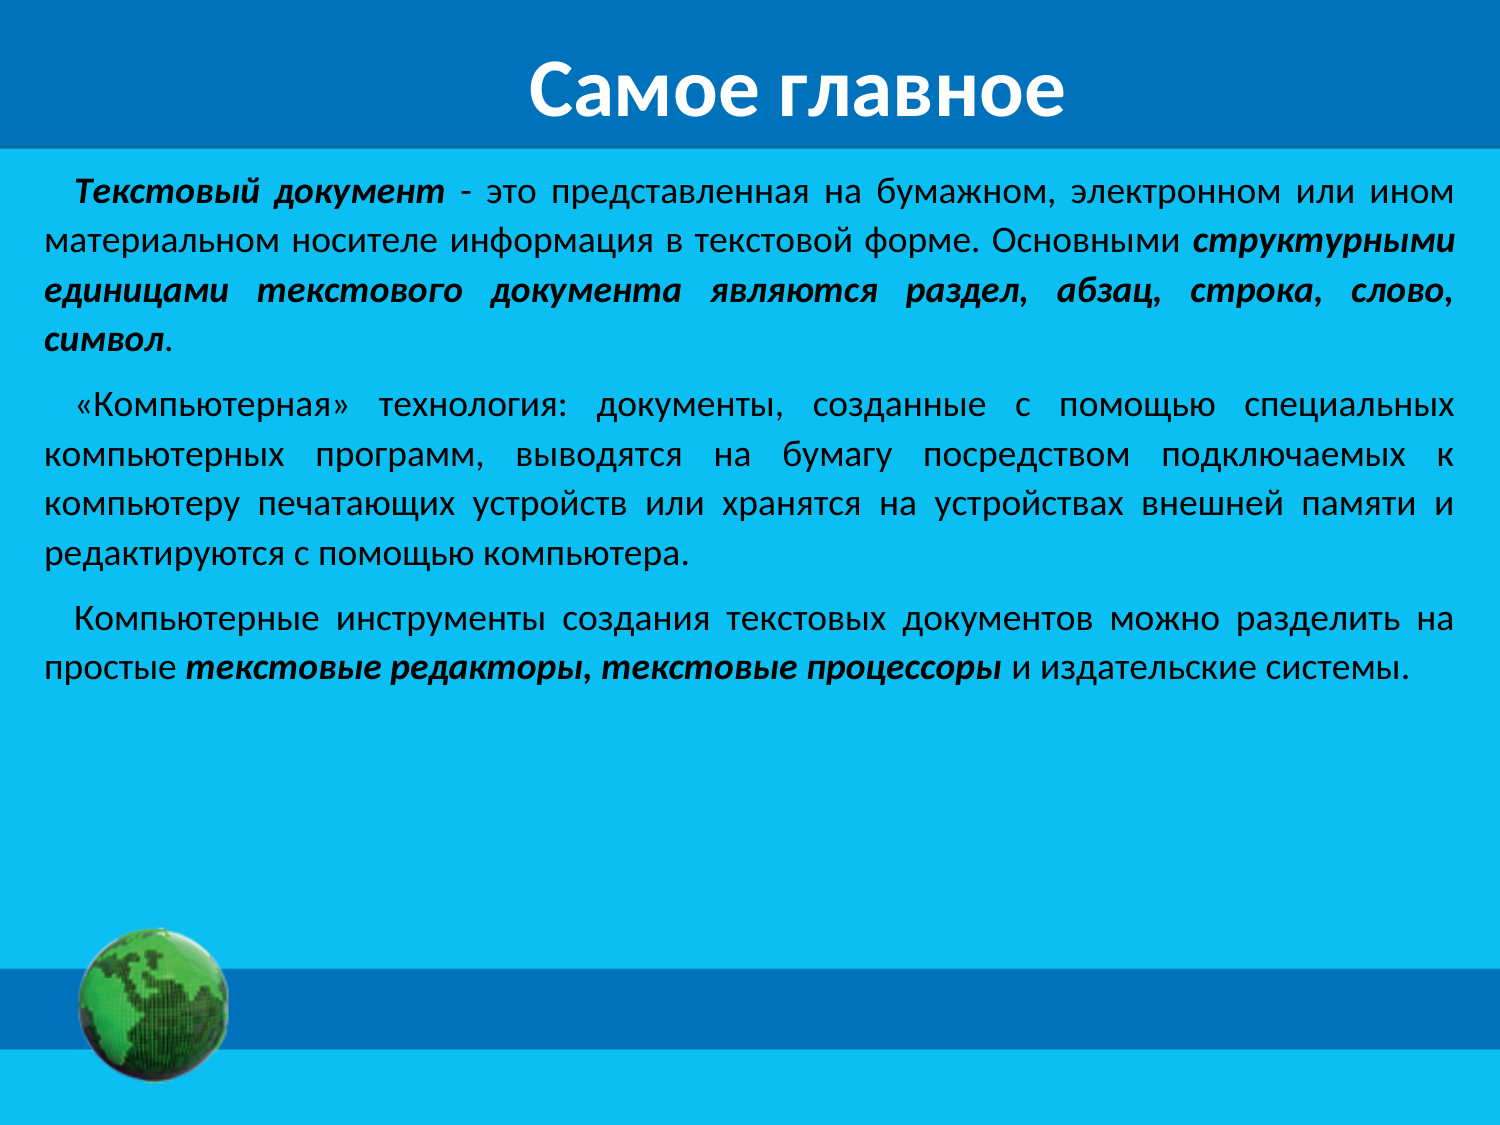

Самое главное
Текстовый документ - это представленная на бумажном, электронном или ином материальном носителе информация в текстовой форме. Основными структурными единицами текстового документа являются раздел, абзац, строка, слово, символ.
«Компьютерная» технология: документы, созданные с помощью специальных компьютерных программ, выводятся на бумагу посредством подключаемых к компьютеру печатающих устройств или хранятся на устройствах внешней памяти и редактируются с помощью компьютера.
Компьютерные инструменты создания текстовых документов можно разделить на простые текстовые редакторы, текстовые процессоры и издательские системы.